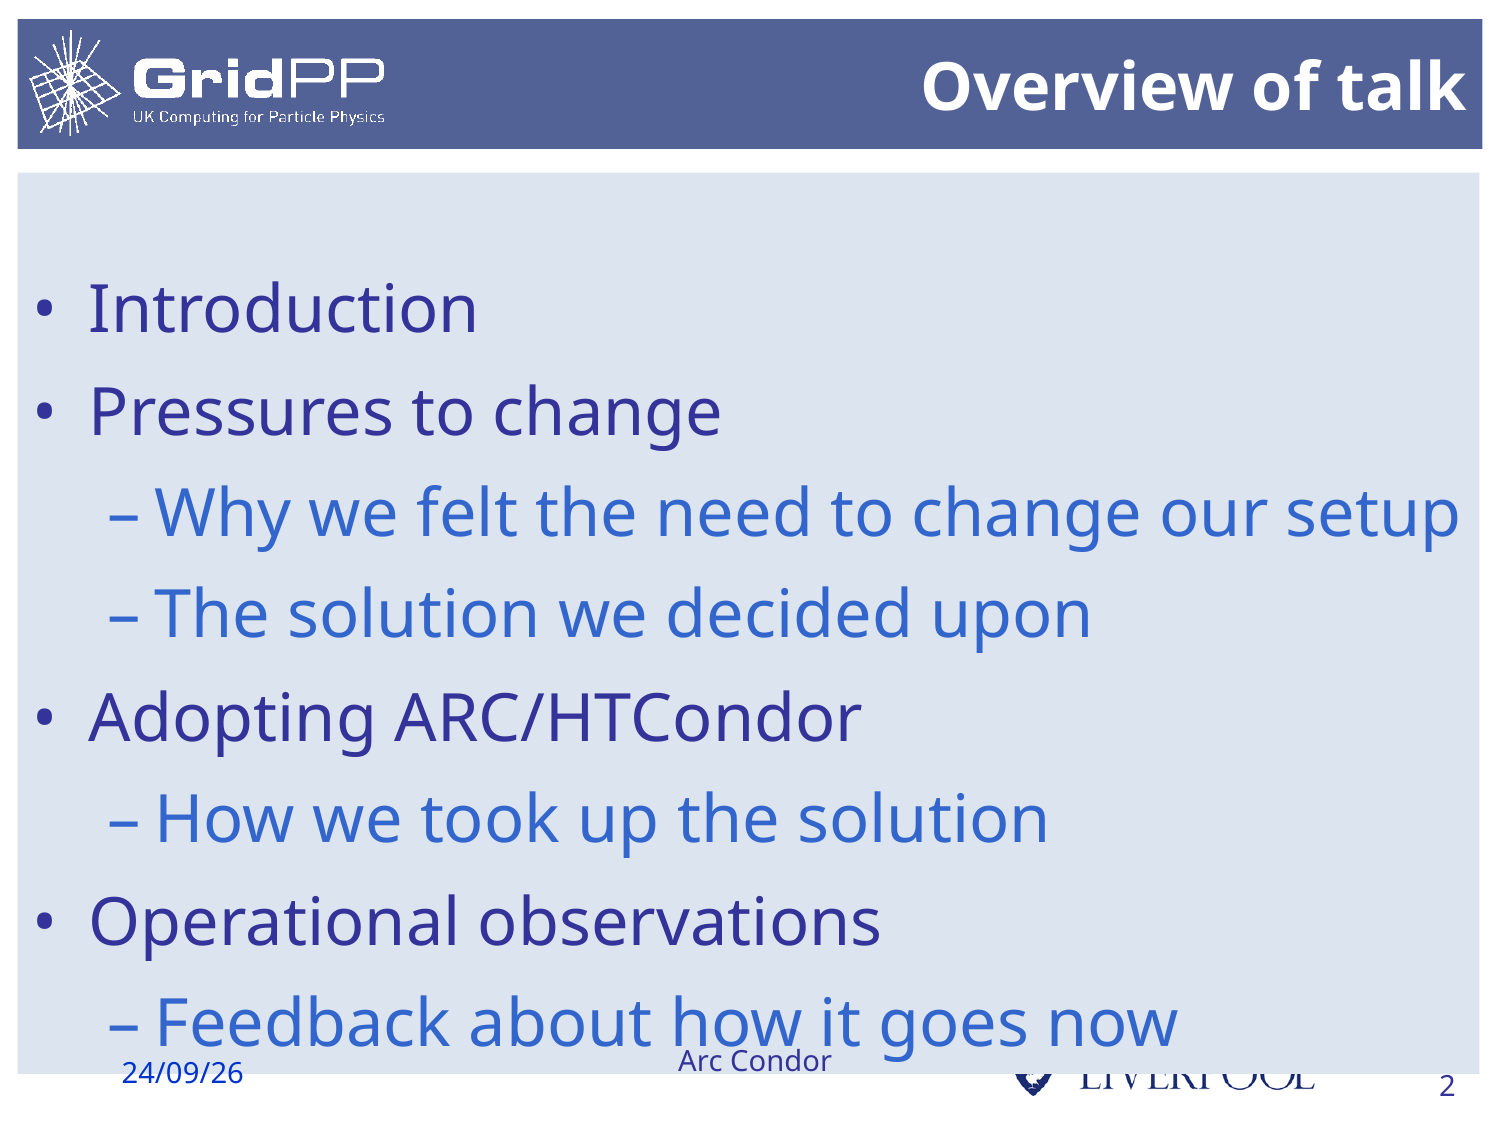

# Overview of talk
Introduction
Pressures to change
Why we felt the need to change our setup
The solution we decided upon
Adopting ARC/HTCondor
How we took up the solution
Operational observations
Feedback about how it goes now
Arc Condor